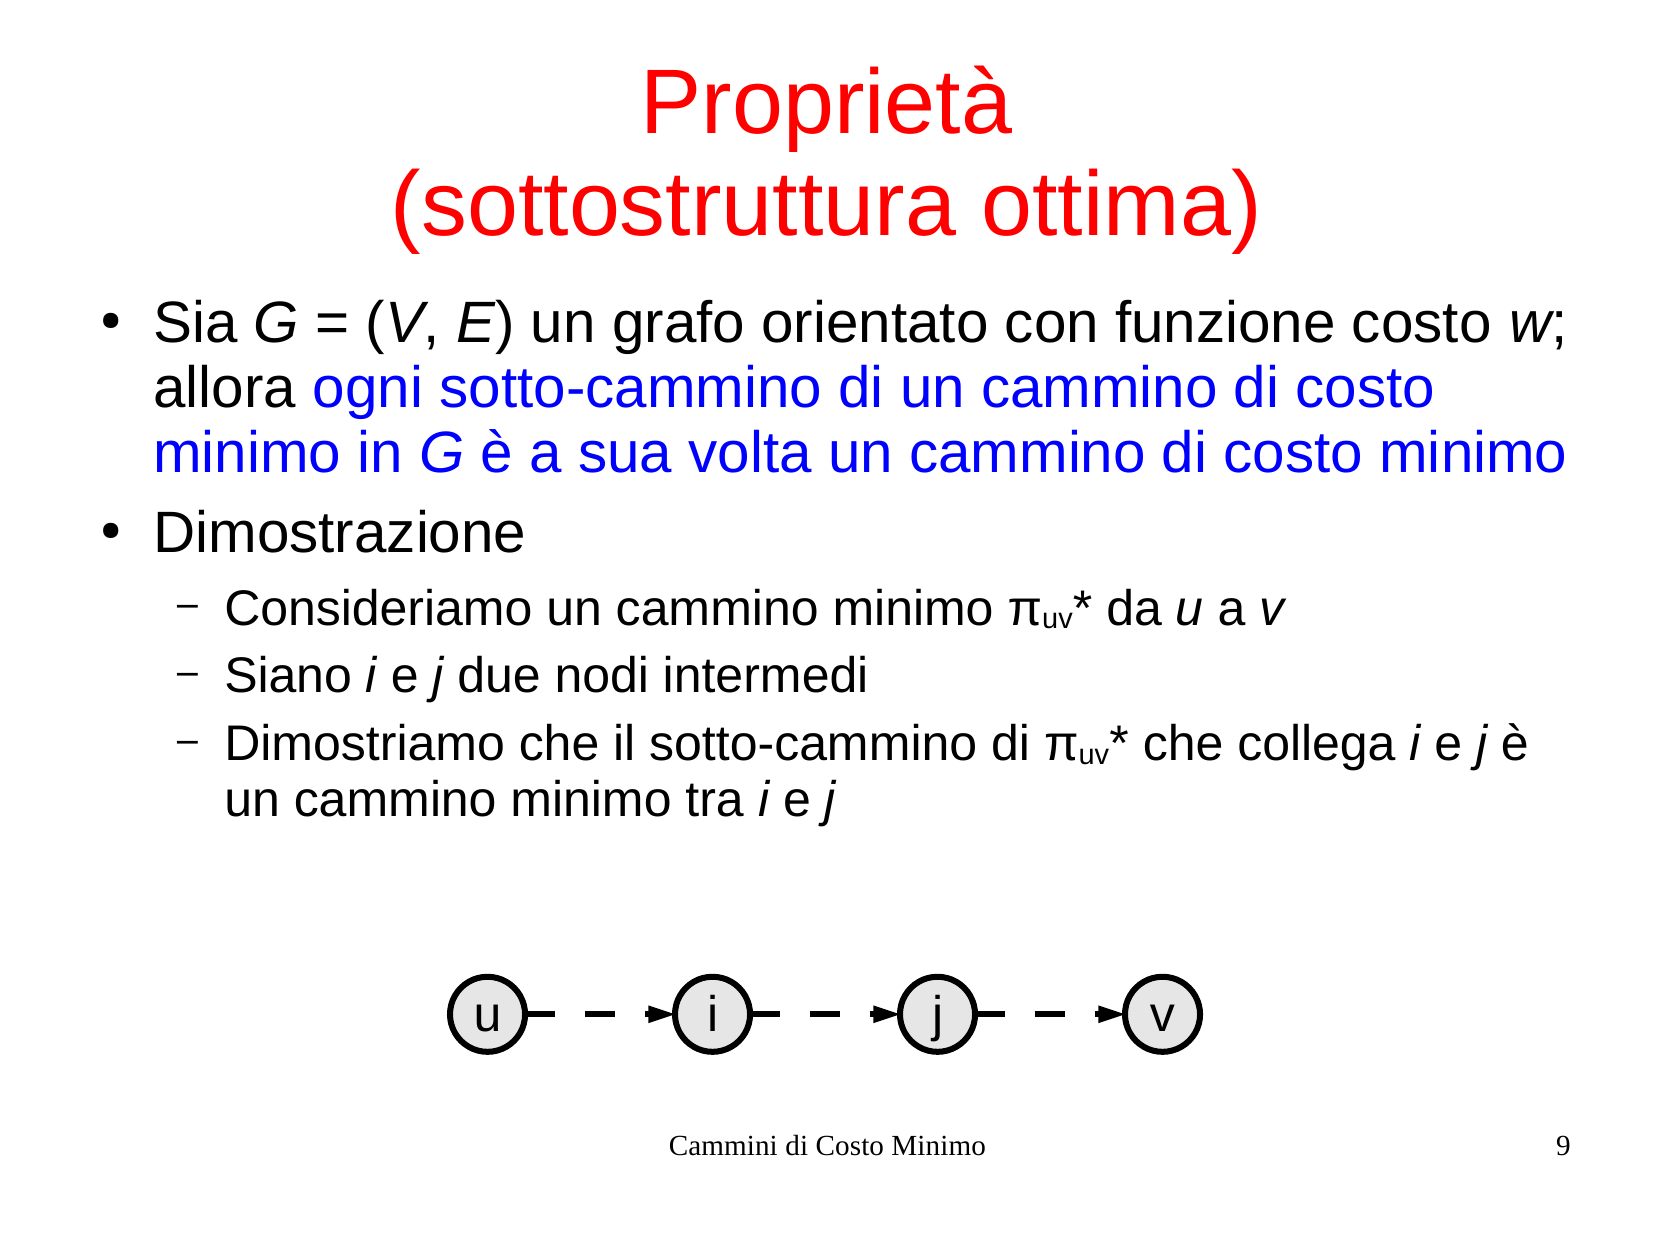

# Proprietà (sottostruttura ottima)
Sia G = (V, E) un grafo orientato con funzione costo w; allora ogni sotto-cammino di un cammino di costo minimo in G è a sua volta un cammino di costo minimo
Dimostrazione
Consideriamo un cammino minimo πuv* da u a v
Siano i e j due nodi intermedi
Dimostriamo che il sotto-cammino di πuv* che collega i e j è un cammino minimo tra i e j
u
i
j
v
Cammini di Costo Minimo
9